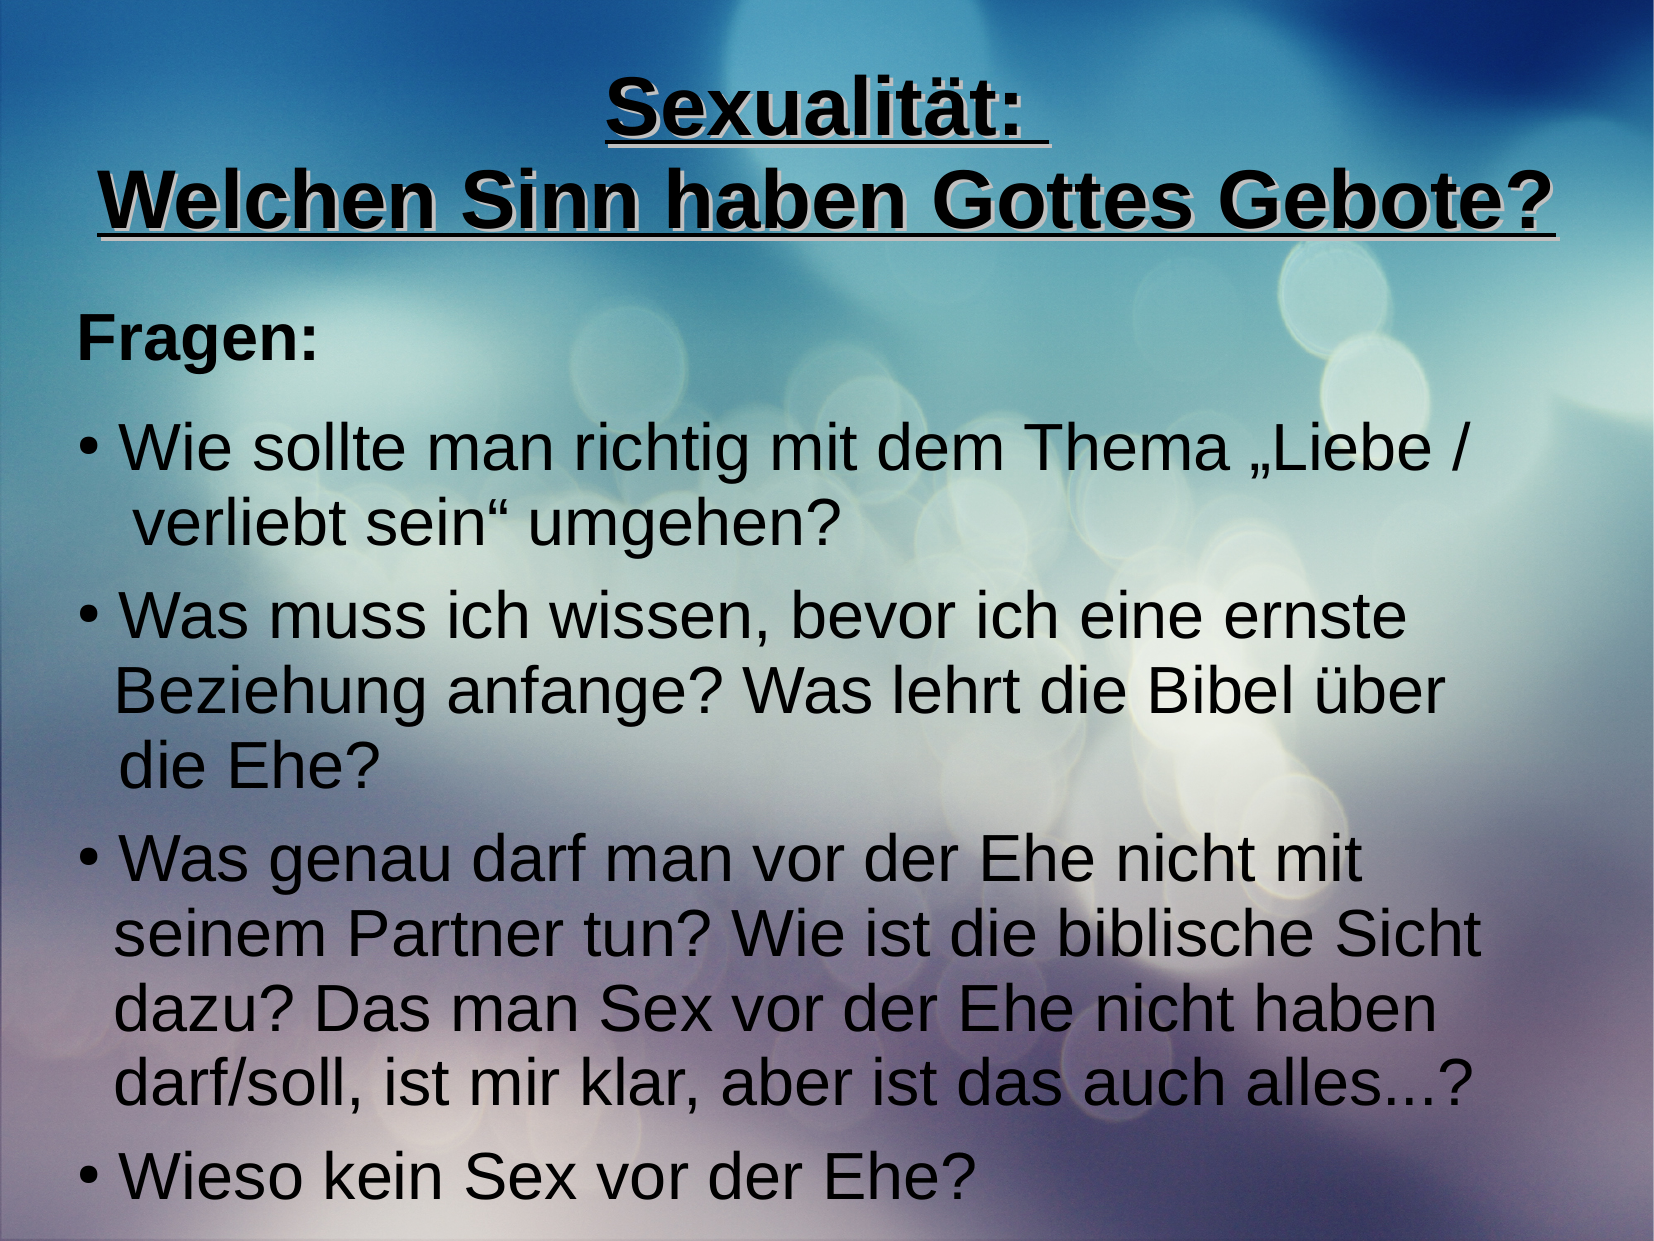

# Sexualität: Welchen Sinn haben Gottes Gebote?
Fragen:
 Wie sollte man richtig mit dem Thema „Liebe / 	 verliebt sein“ umgehen?
 Was muss ich wissen, bevor ich eine ernste 	 Beziehung anfange? Was lehrt die Bibel über
 die Ehe?
 Was genau darf man vor der Ehe nicht mit 	 seinem Partner tun? Wie ist die biblische Sicht 	 dazu? Das man Sex vor der Ehe nicht haben 		 darf/soll, ist mir klar, aber ist das auch alles...?
 Wieso kein Sex vor der Ehe?